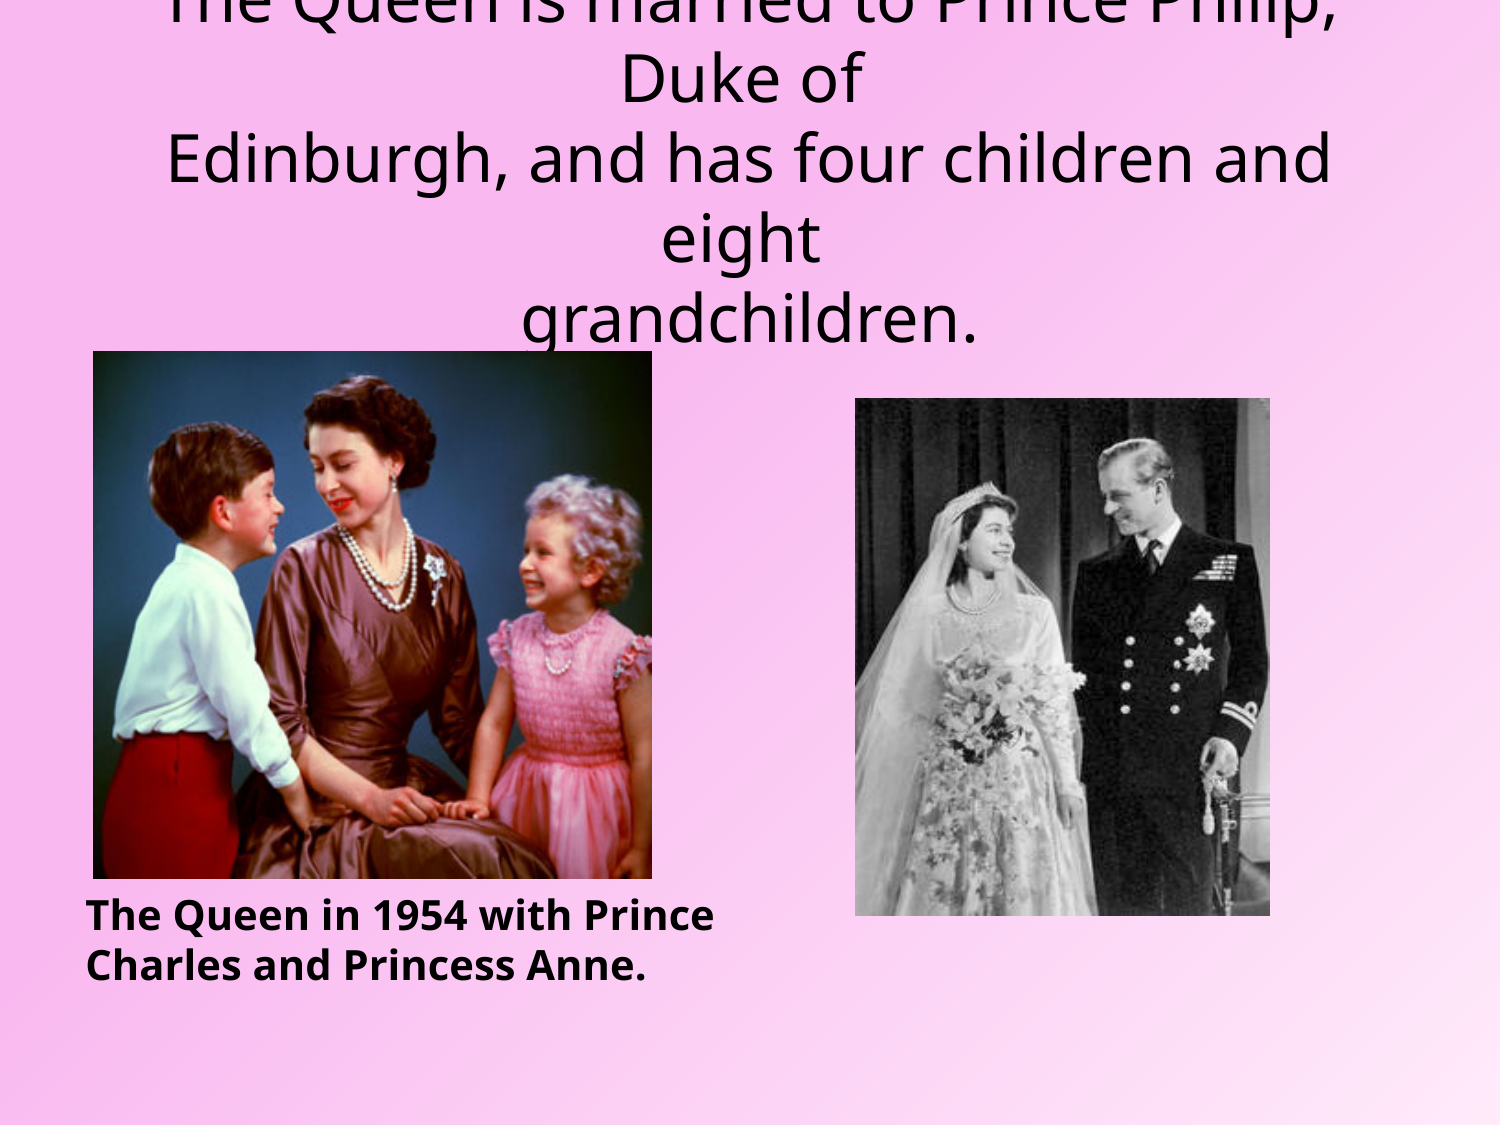

# The Queen is married to Prince Philip, Duke of Edinburgh, and has four children and eight grandchildren.
The Queen in 1954 with Prince Charles and Princess Anne.